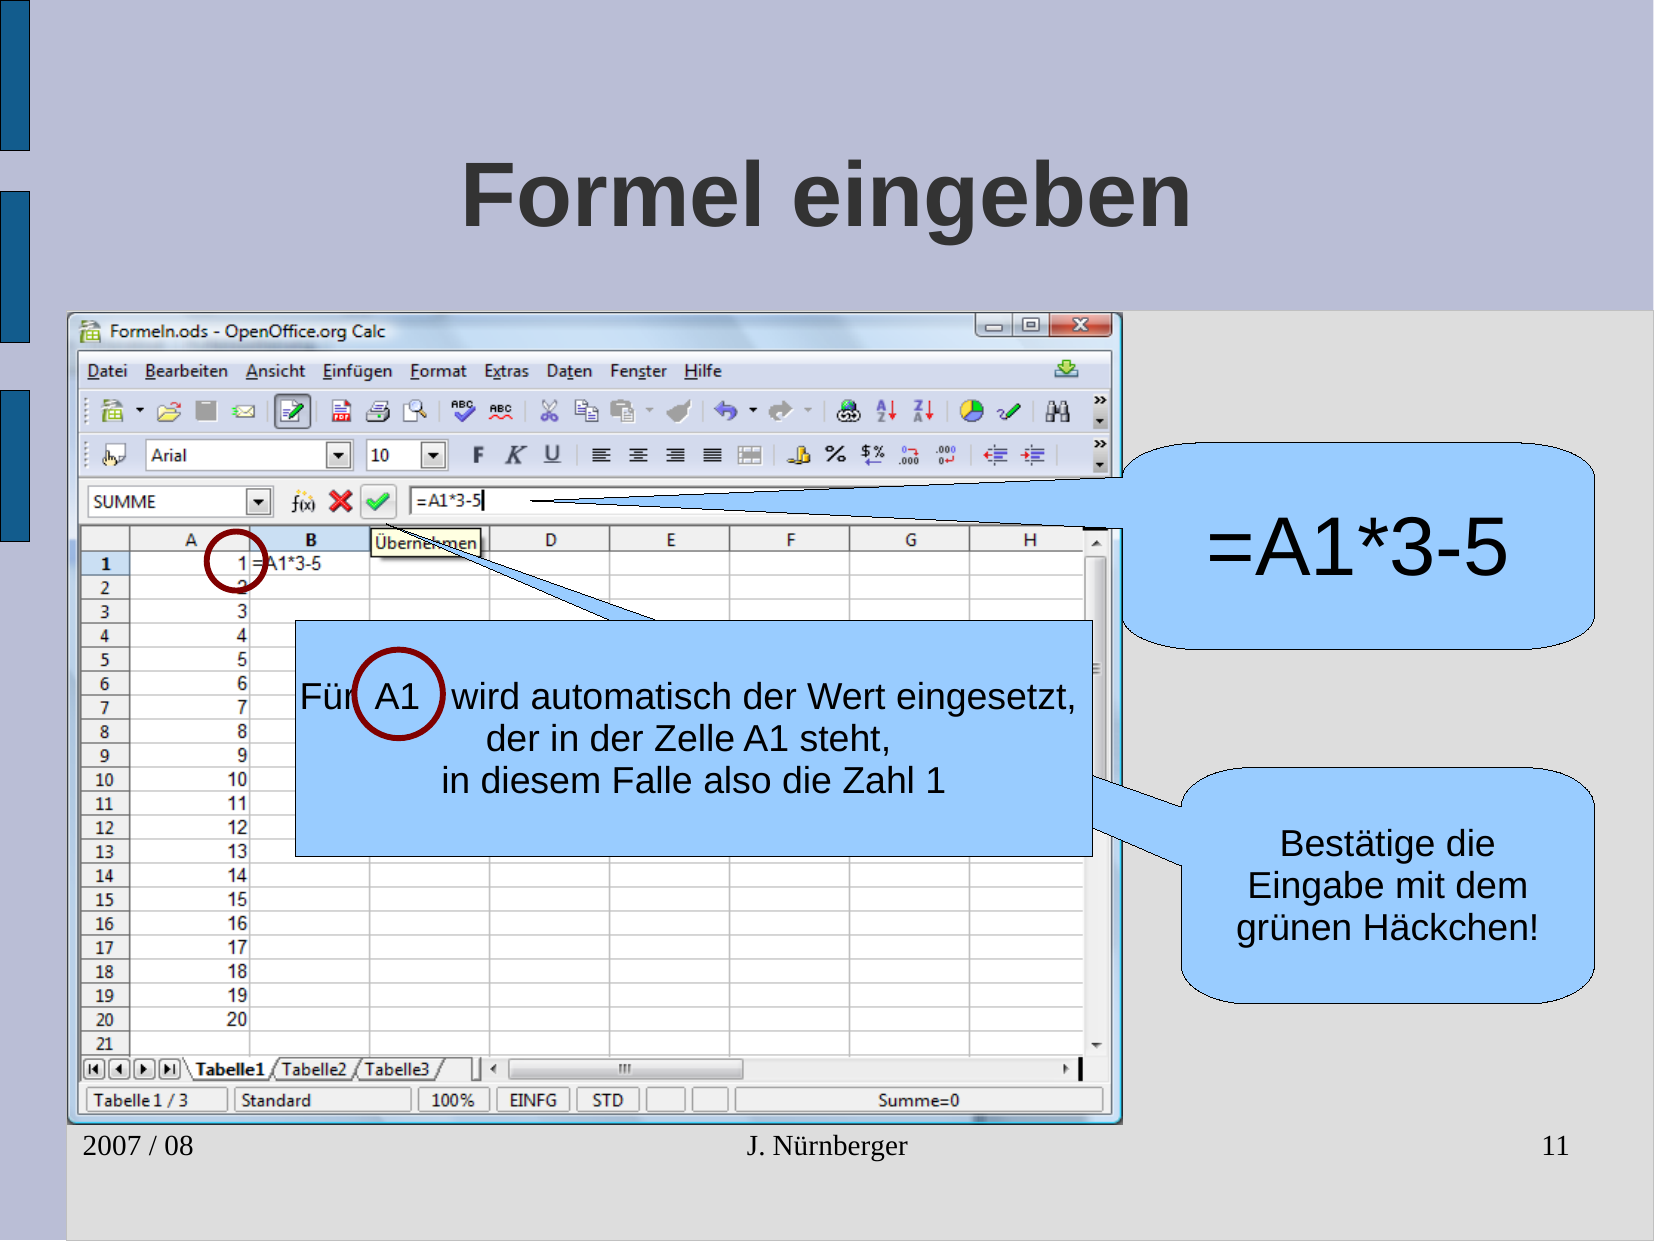

# Formel eingeben
=A1*3-5
Für A1 wird automatisch der Wert eingesetzt,
der in der Zelle A1 steht,
in diesem Falle also die Zahl 1
Bestätige die Eingabe mit dem grünen Häckchen!
2007 / 08
J. Nürnberger
11